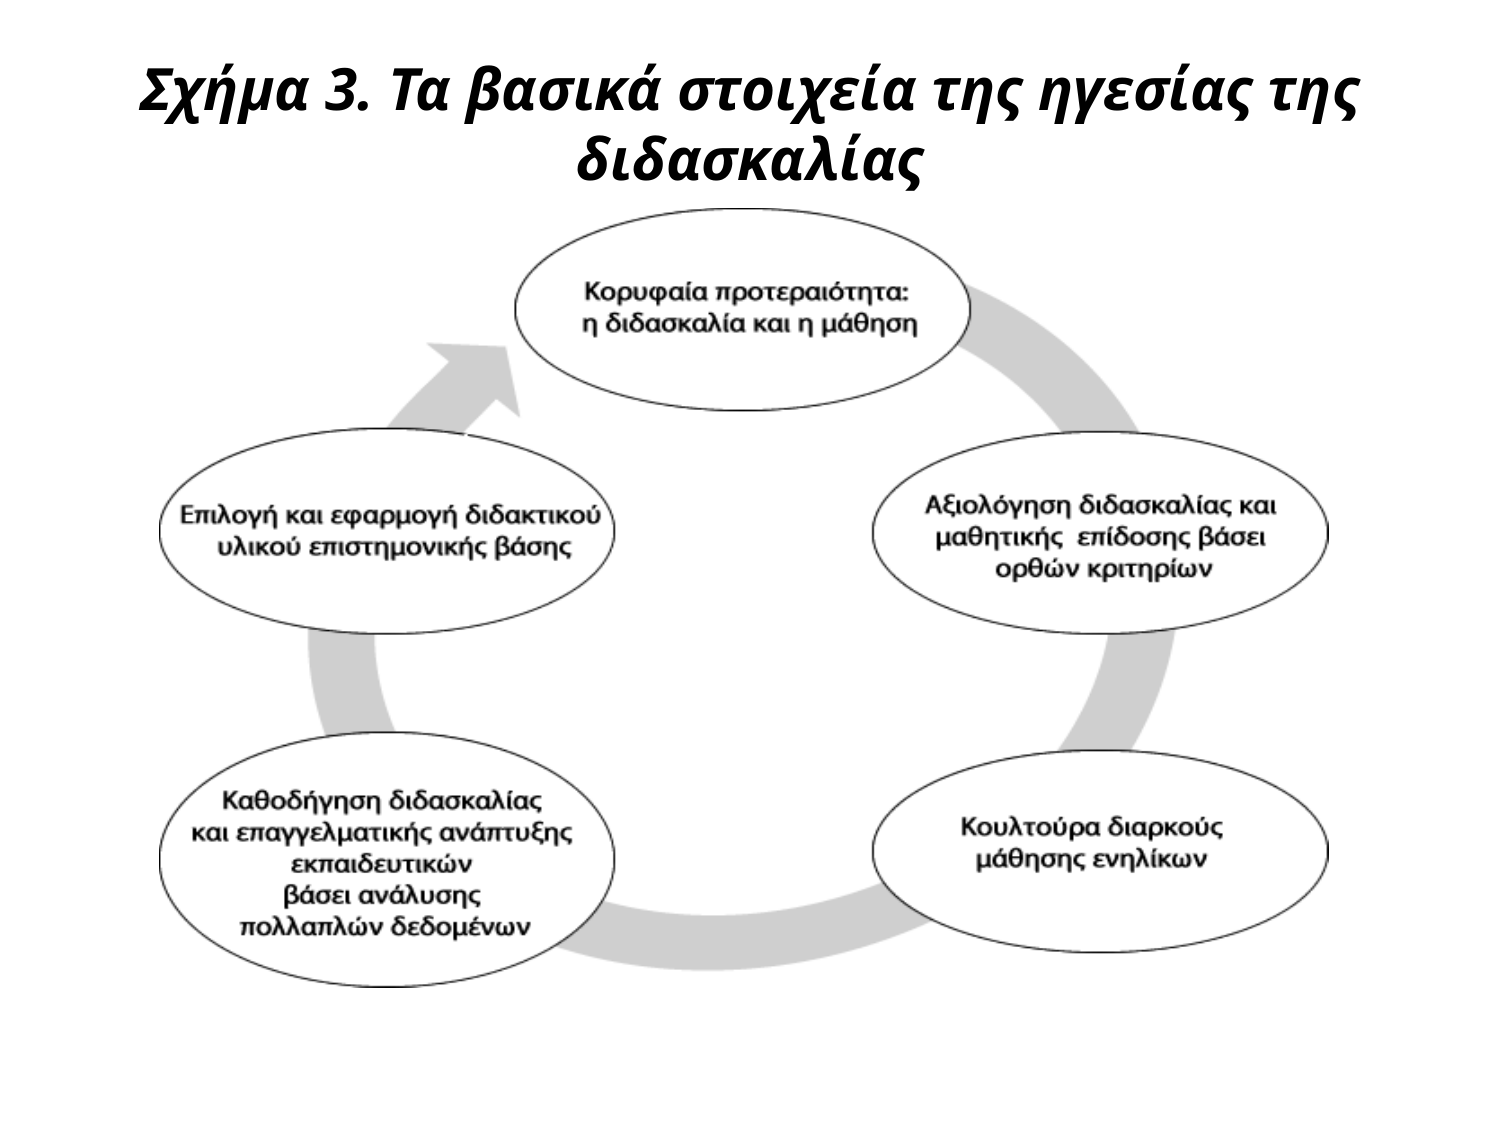

# Σχήμα 3. Τα βασικά στοιχεία της ηγεσίας της διδασκαλίας